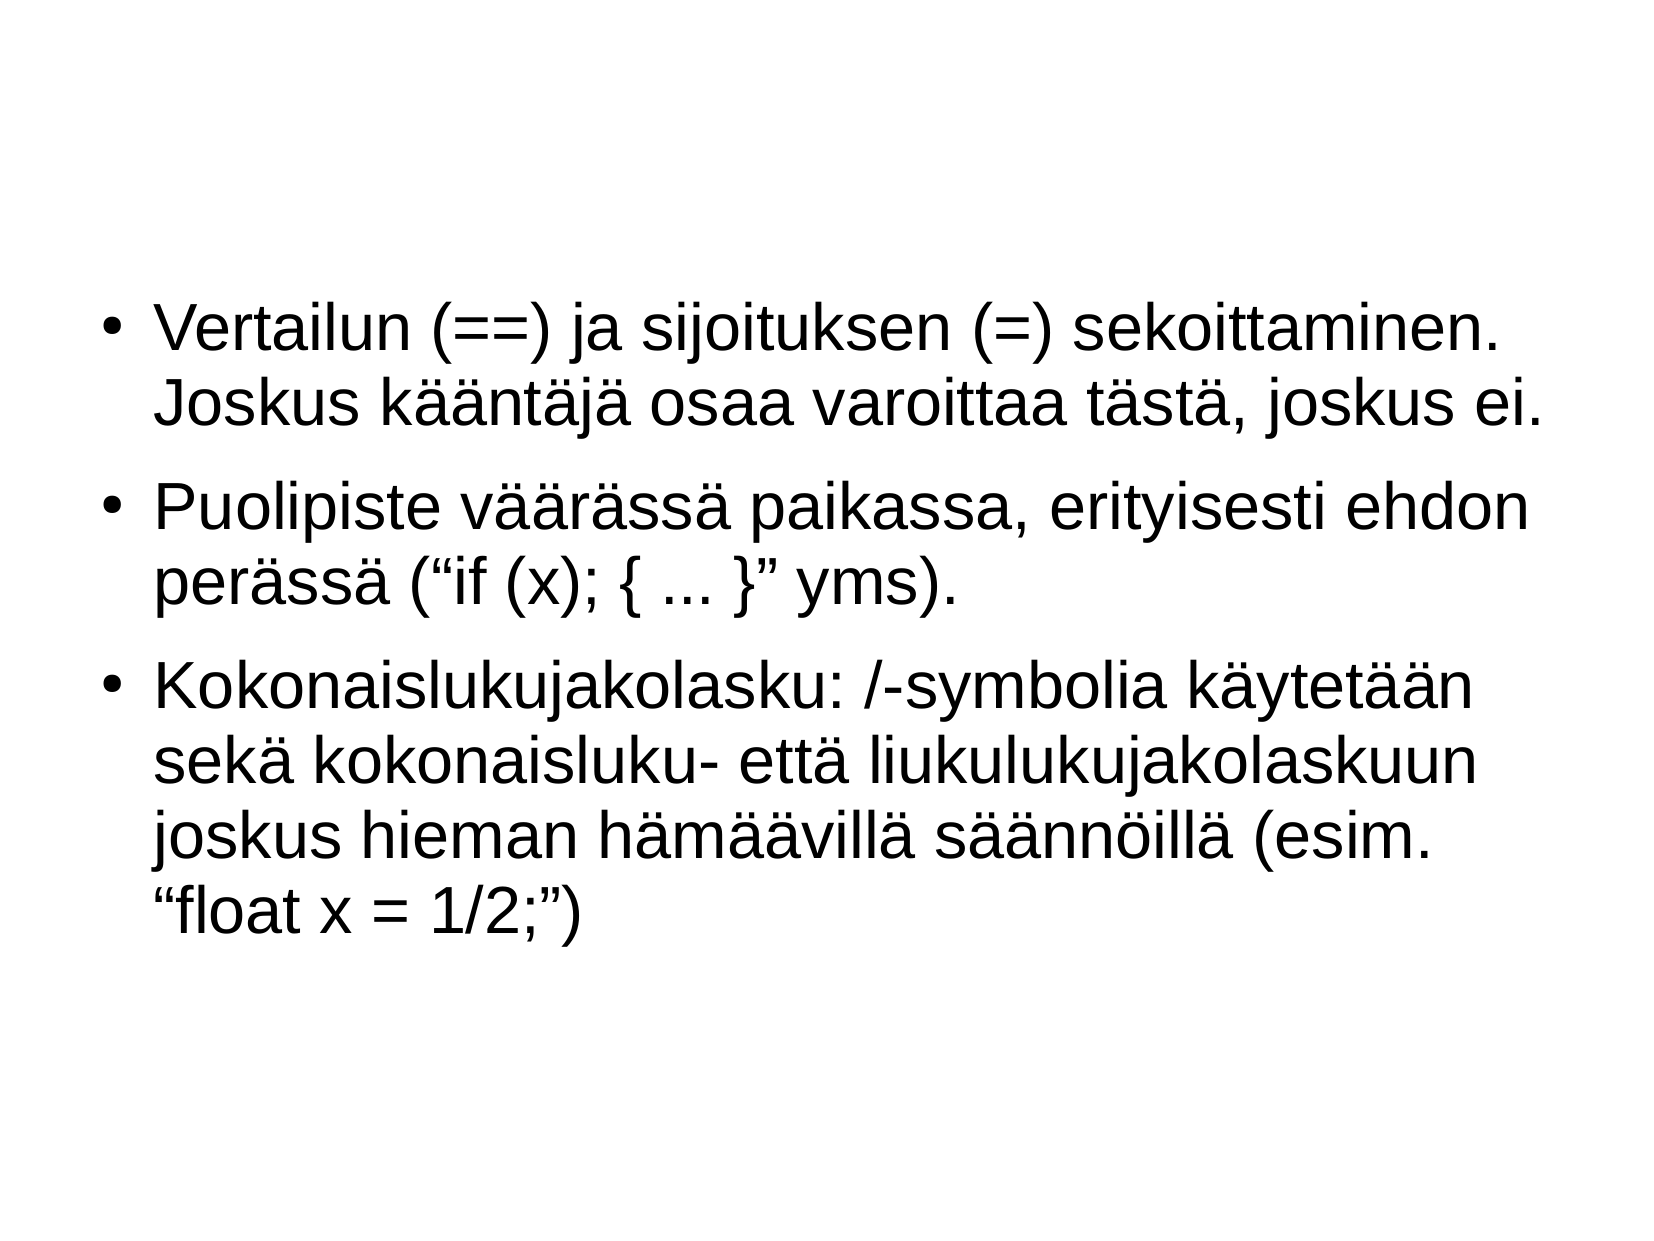

# Vertailun (==) ja sijoituksen (=) sekoittaminen. Joskus kääntäjä osaa varoittaa tästä, joskus ei.
Puolipiste väärässä paikassa, erityisesti ehdon perässä (“if (x); { ... }” yms).
Kokonaislukujakolasku: /-symbolia käytetään sekä kokonaisluku- että liukulukujakolaskuun joskus hieman hämäävillä säännöillä (esim. “float x = 1/2;”)